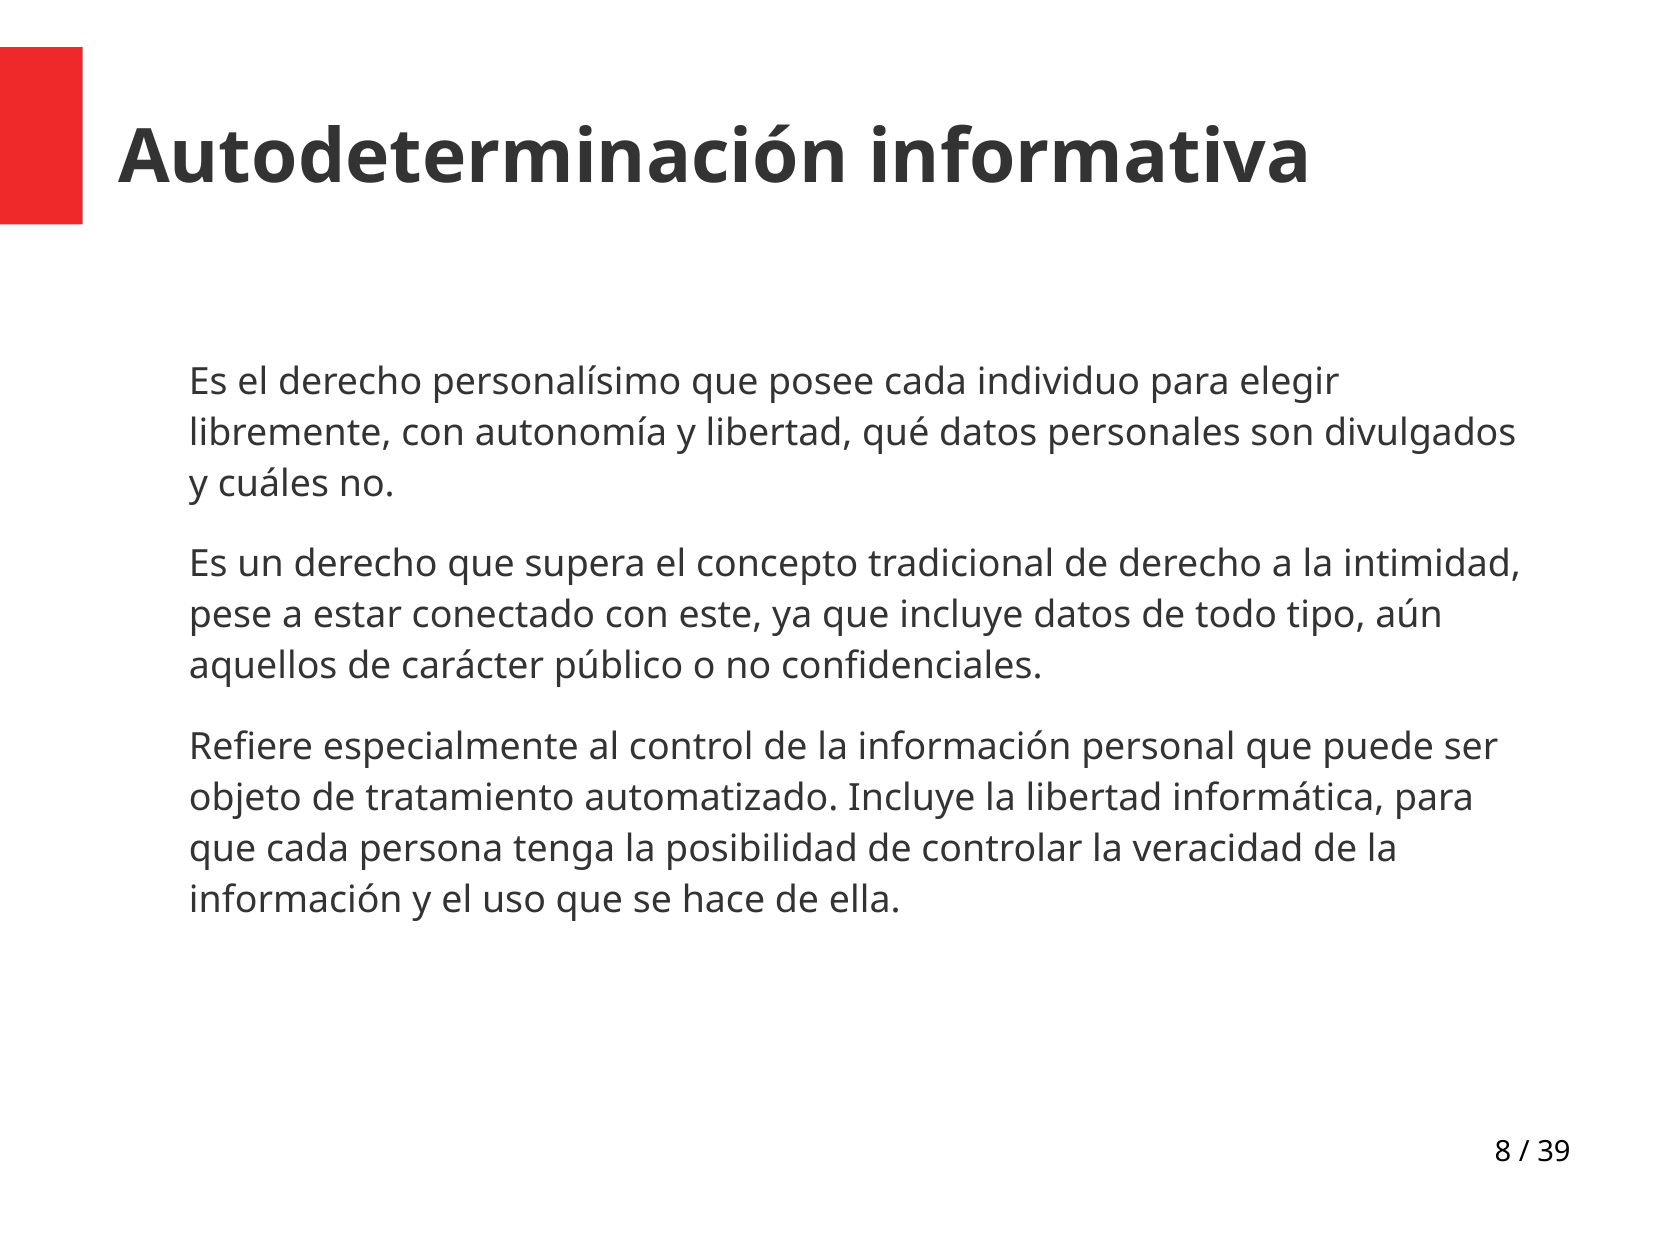

# Autodeterminación informativa
Es el derecho personalísimo que posee cada individuo para elegir libremente, con autonomía y libertad, qué datos personales son divulgados y cuáles no.
Es un derecho que supera el concepto tradicional de derecho a la intimidad, pese a estar conectado con este, ya que incluye datos de todo tipo, aún aquellos de carácter público o no confidenciales.
Refiere especialmente al control de la información personal que puede ser objeto de tratamiento automatizado. Incluye la libertad informática, para que cada persona tenga la posibilidad de controlar la veracidad de la información y el uso que se hace de ella.
8